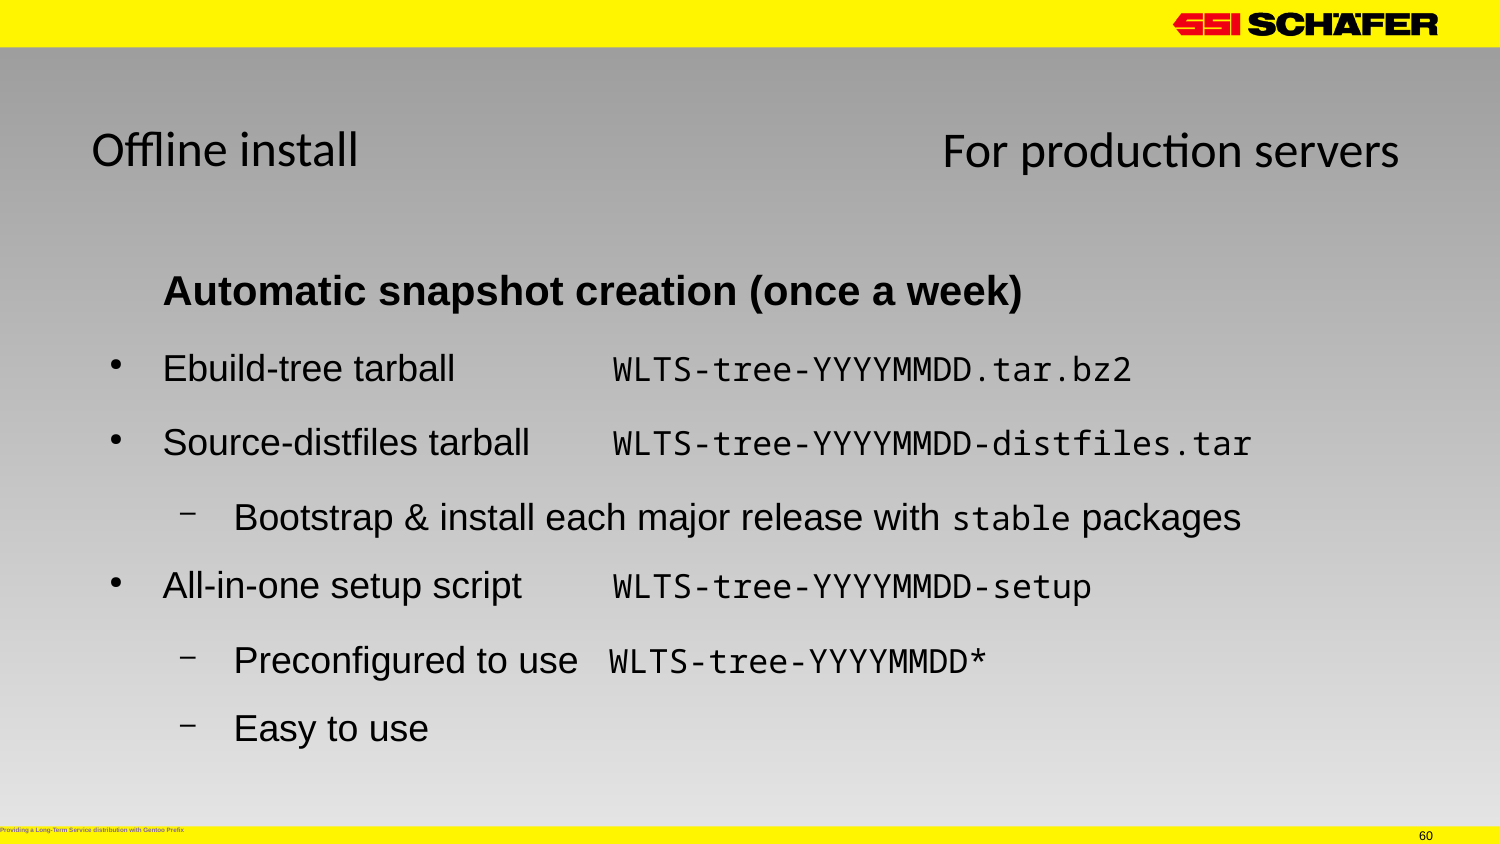

# Offline install
For production servers
Automatic snapshot creation (once a week)
Ebuild-tree tarball			WLTS-tree-YYYYMMDD.tar.bz2
Source-distfiles tarball		WLTS-tree-YYYYMMDD-distfiles.tar
Bootstrap & install each major release with stable packages
All-in-one setup script		WLTS-tree-YYYYMMDD-setup
Preconfigured to use	WLTS-tree-YYYYMMDD*
Easy to use
© 2015 SSI Schäfer